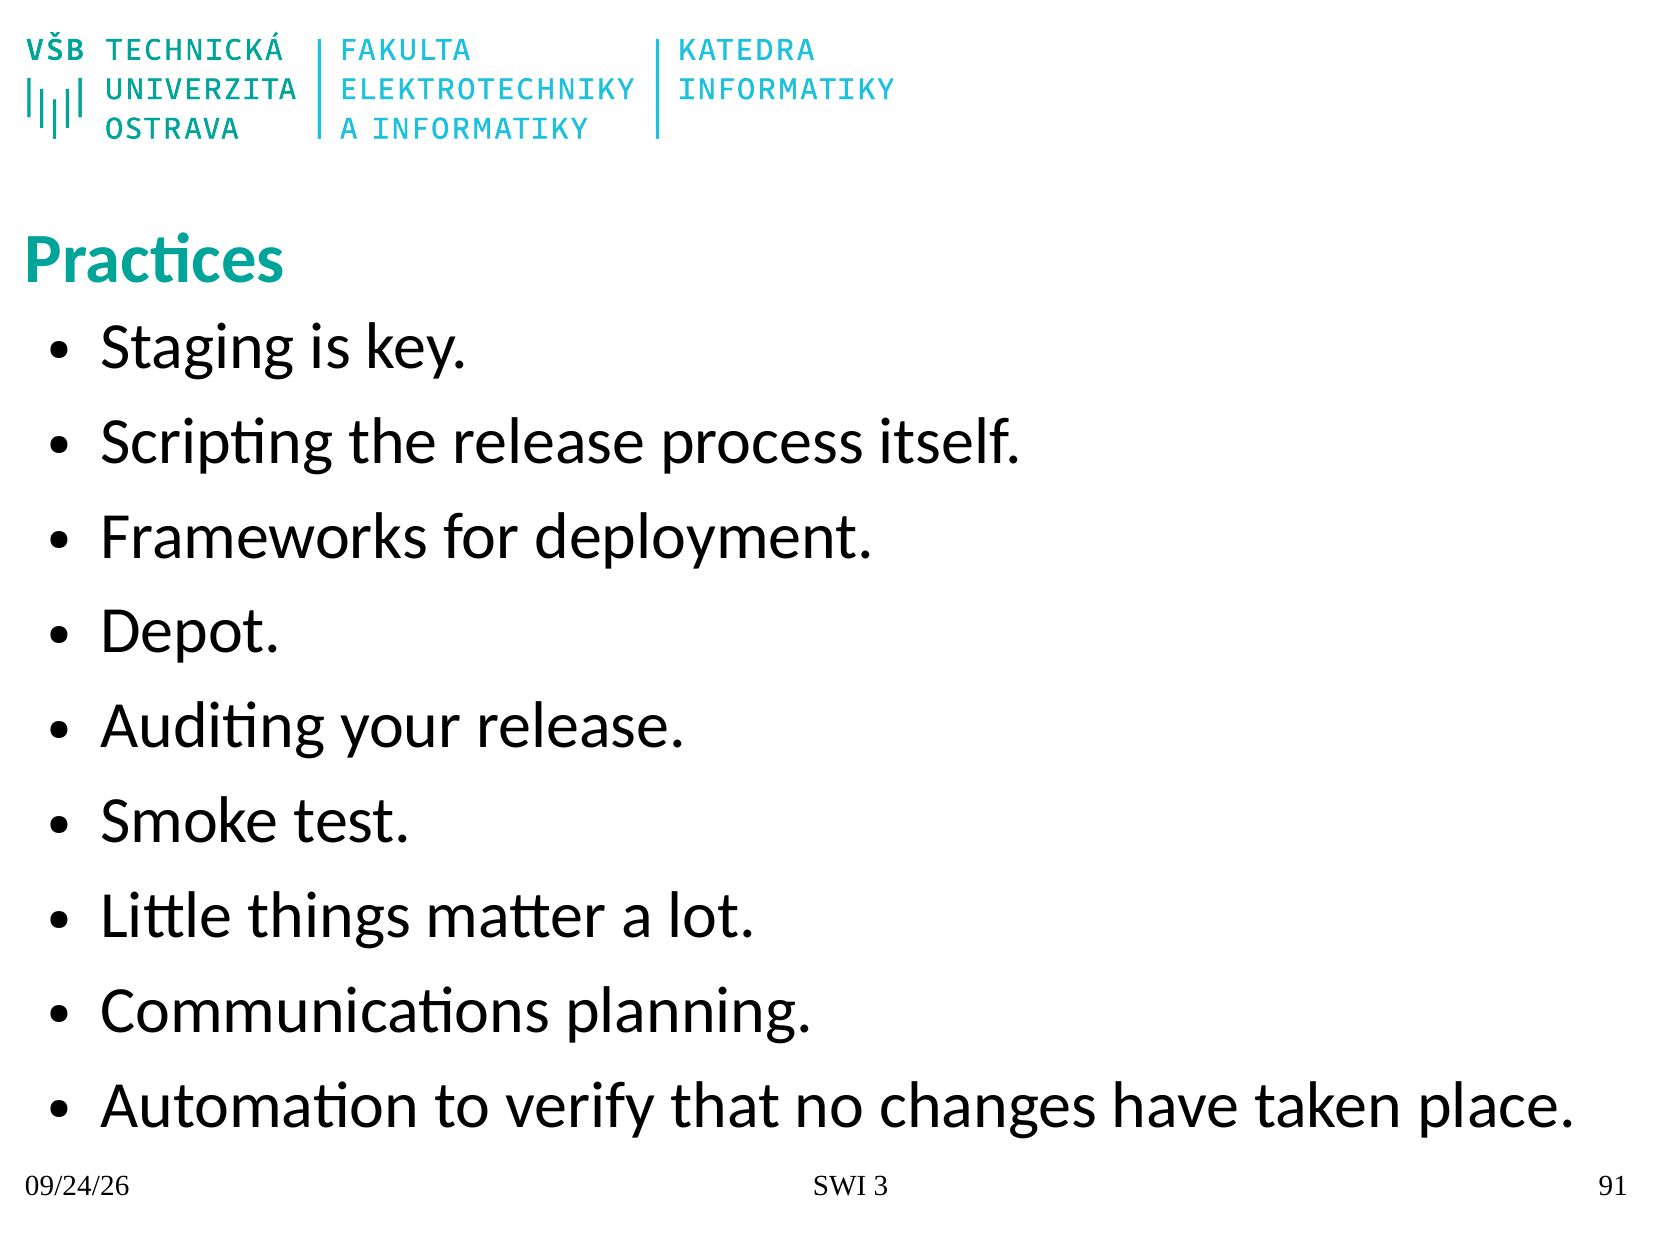

# Practices
Staging is key.
Scripting the release process itself.
Frameworks for deployment.
Depot.
Auditing your release.
Smoke test.
Little things matter a lot.
Communications planning.
Automation to verify that no changes have taken place.
SWI 3
91